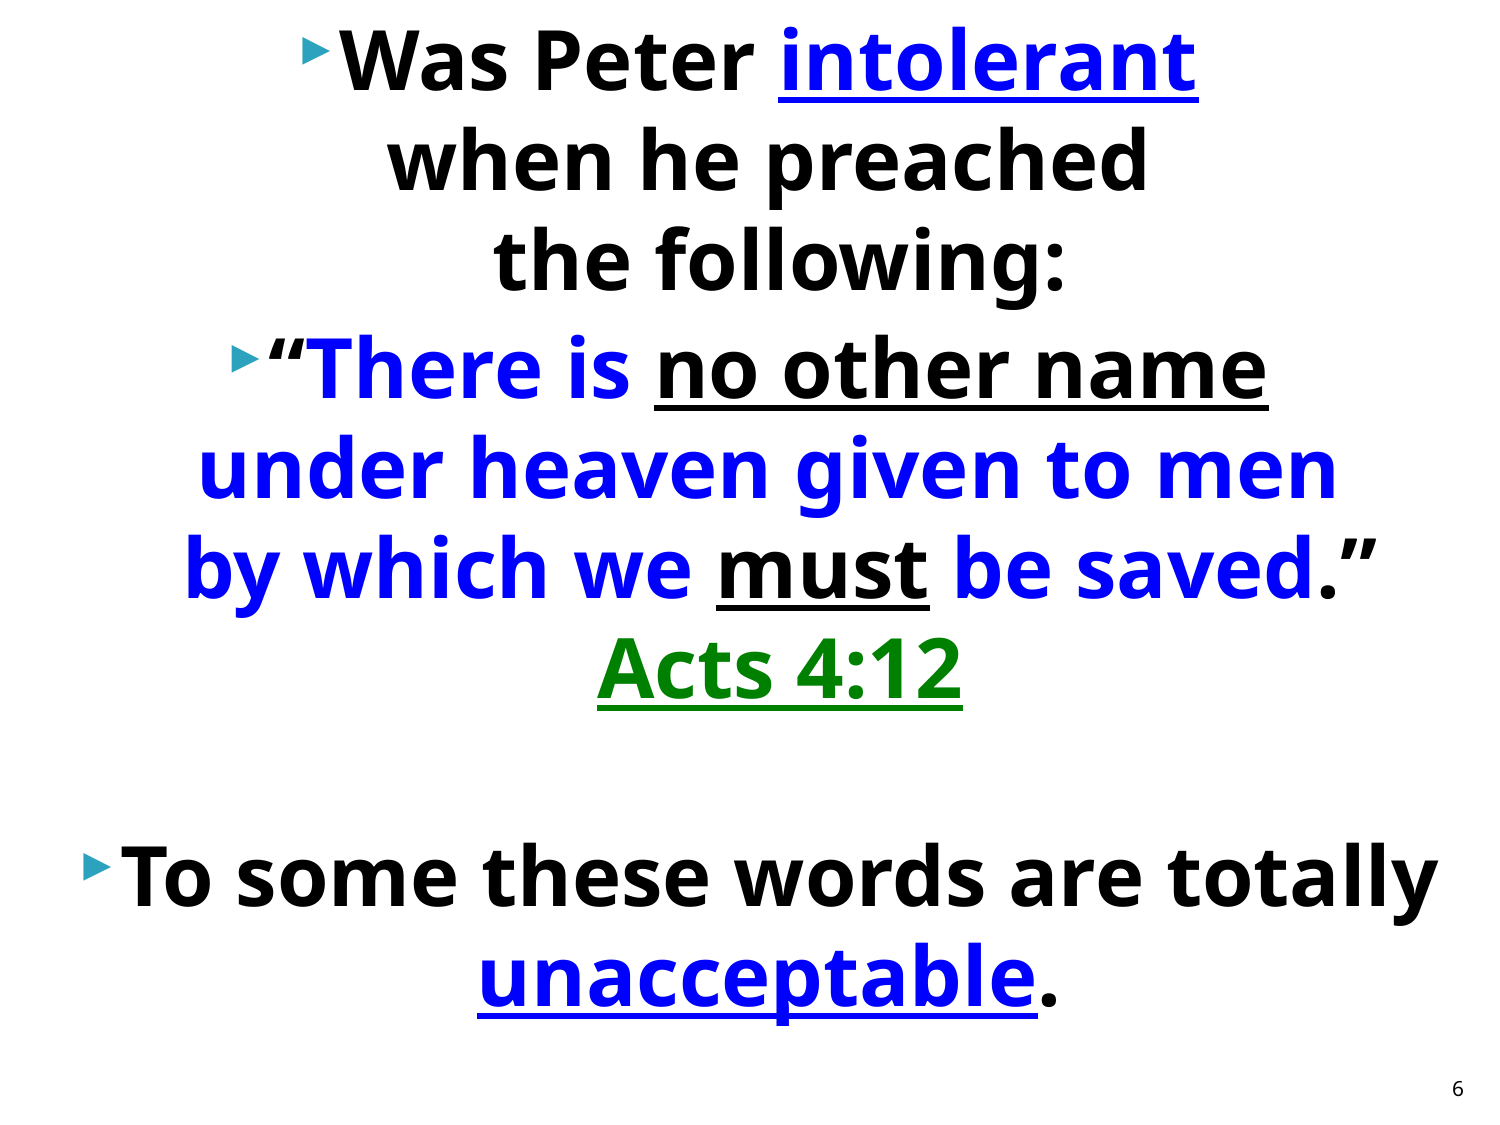

# Was Peter intolerant when he preached the following:
“There is no other name
under heaven given to men
by which we must be saved.”
Acts 4:12
To some these words are totally unacceptable.